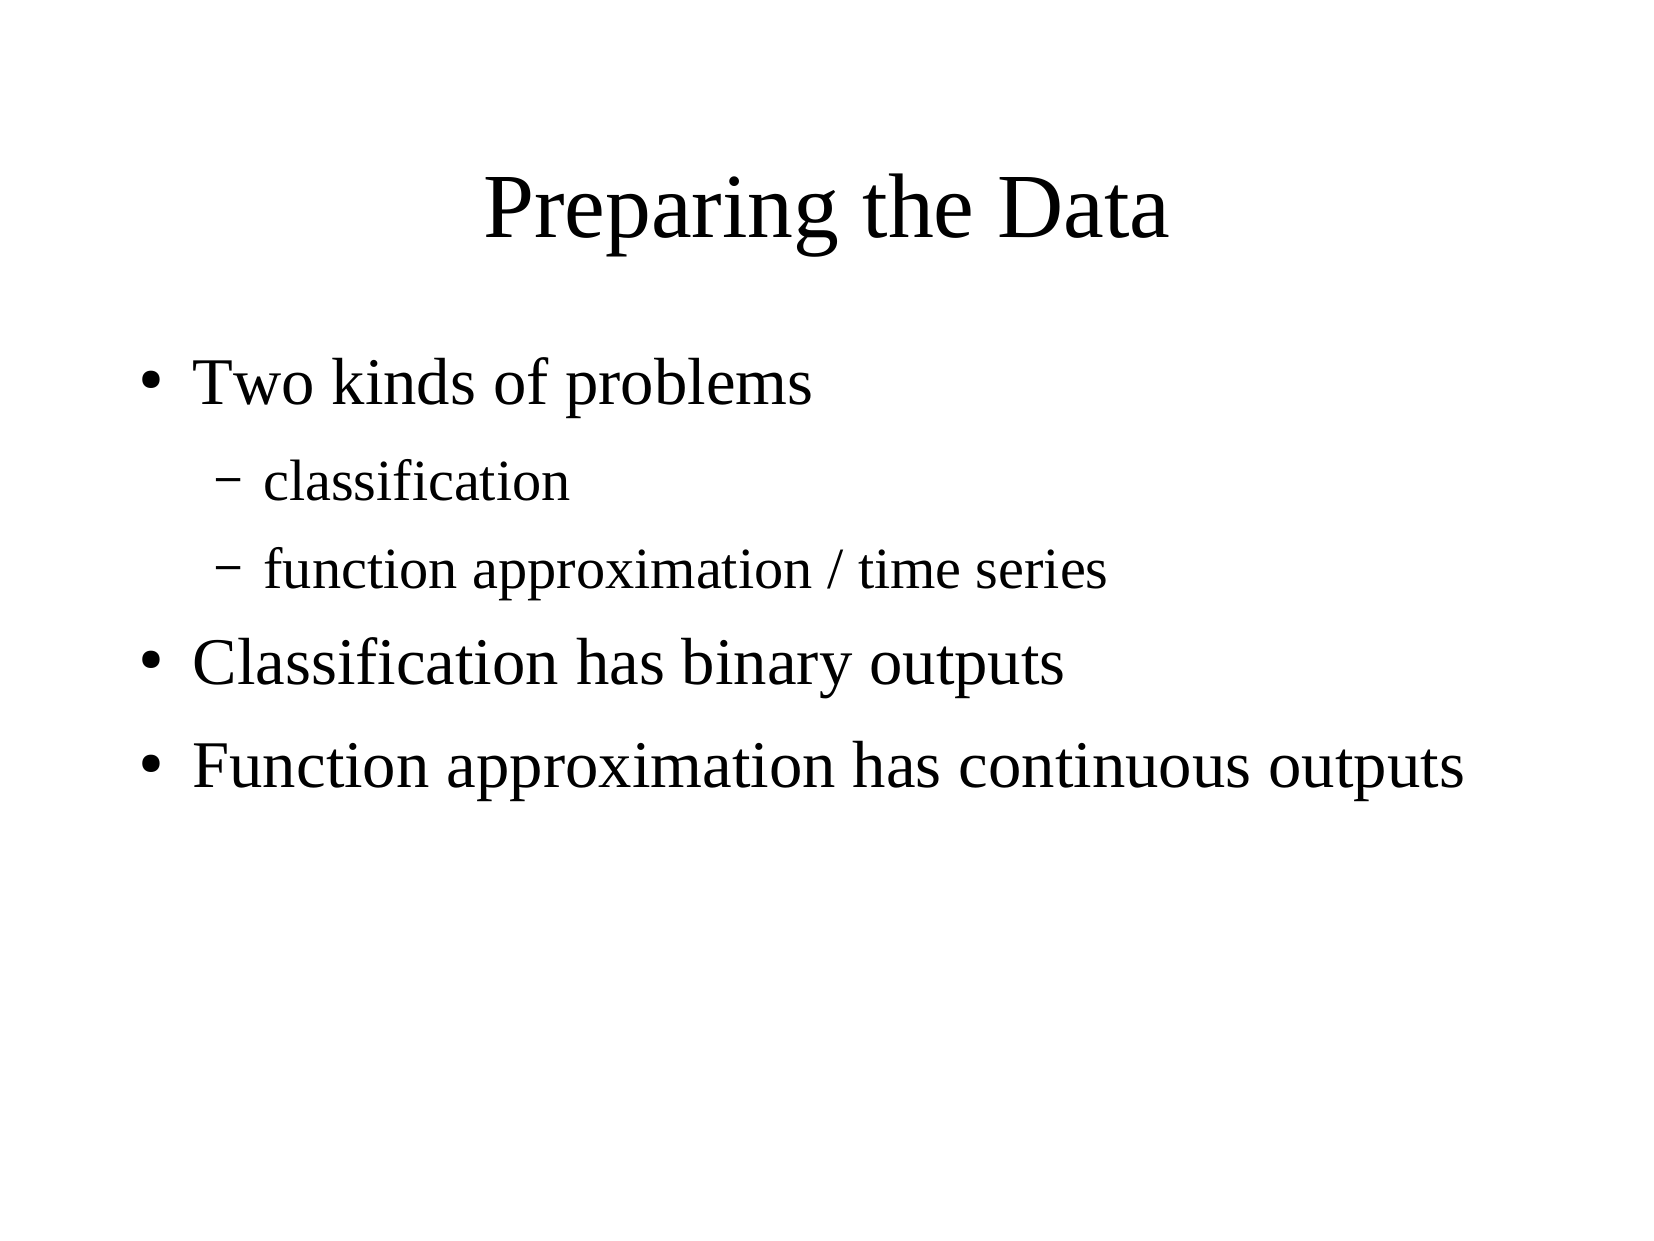

# Preparing the Data
Two kinds of problems
classification
function approximation / time series
Classification has binary outputs
Function approximation has continuous outputs